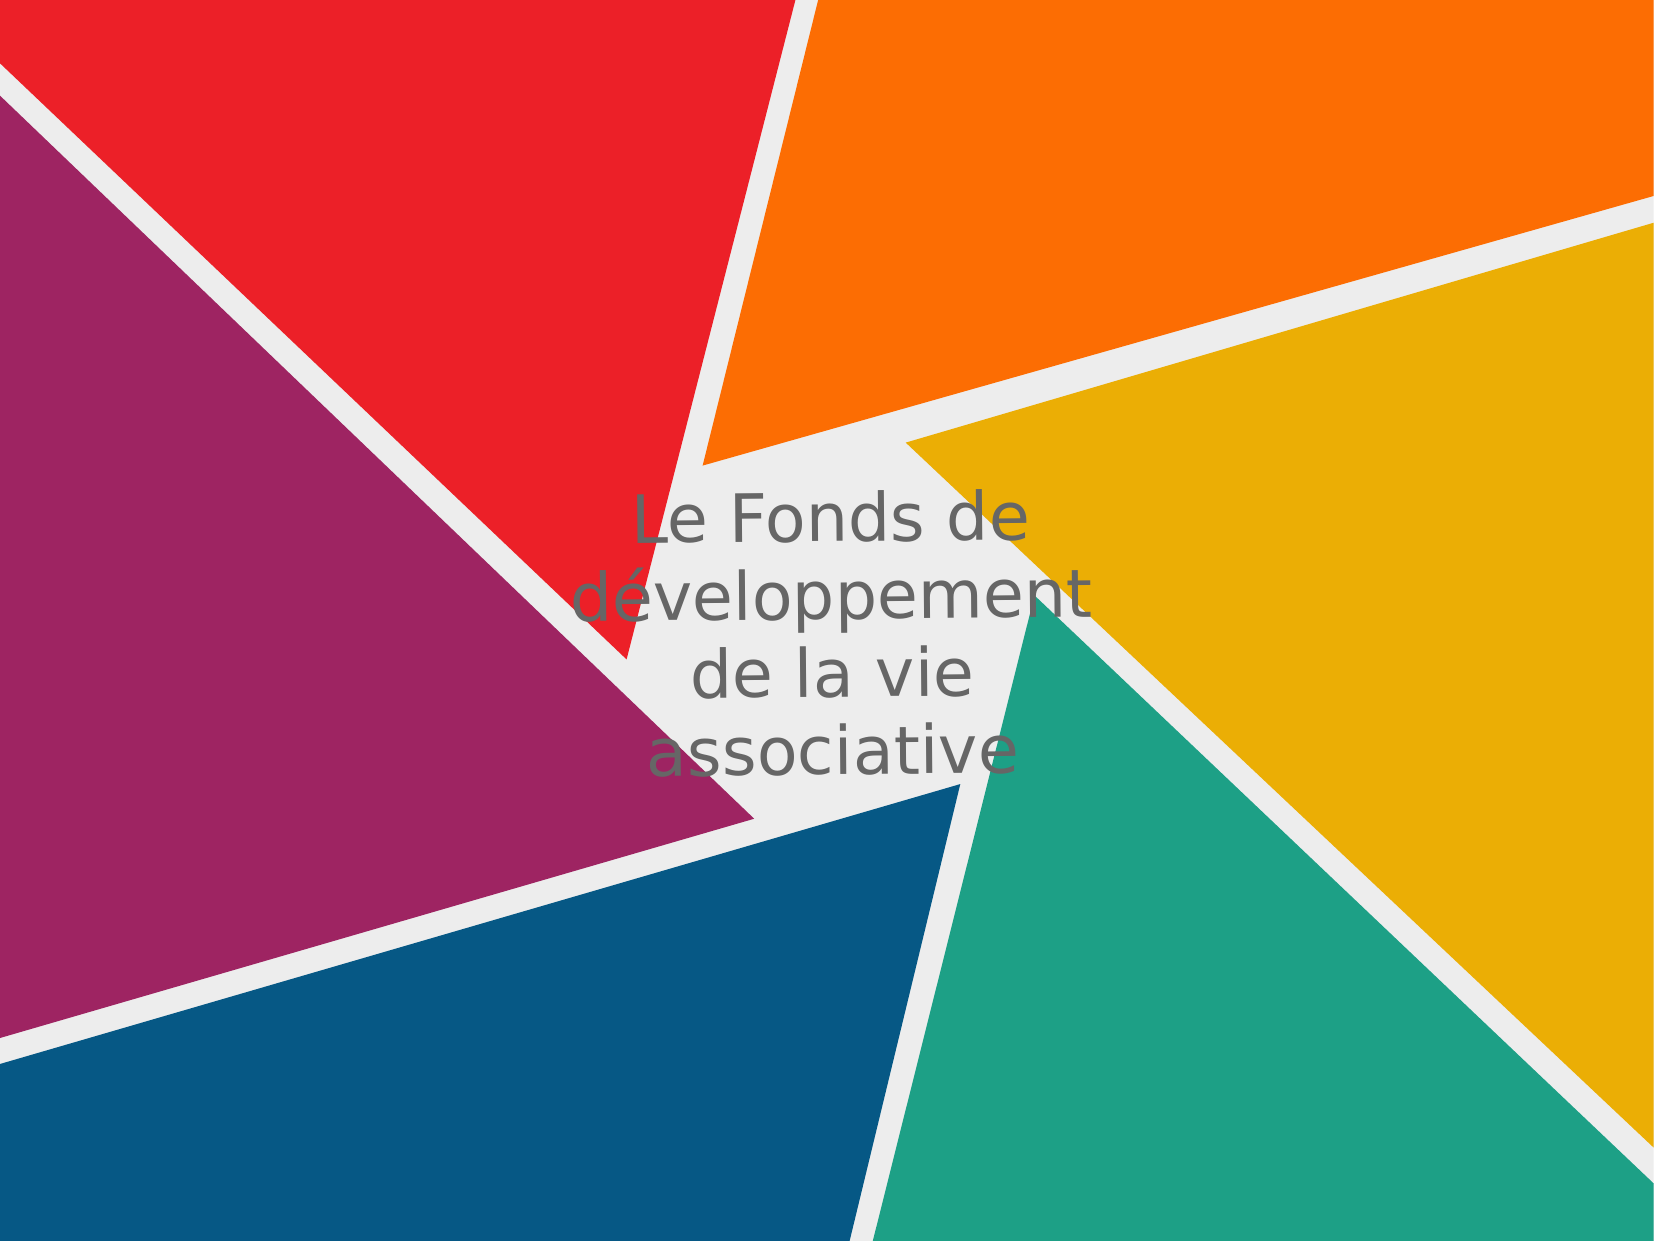

# Le Fonds de développement de la vie associative